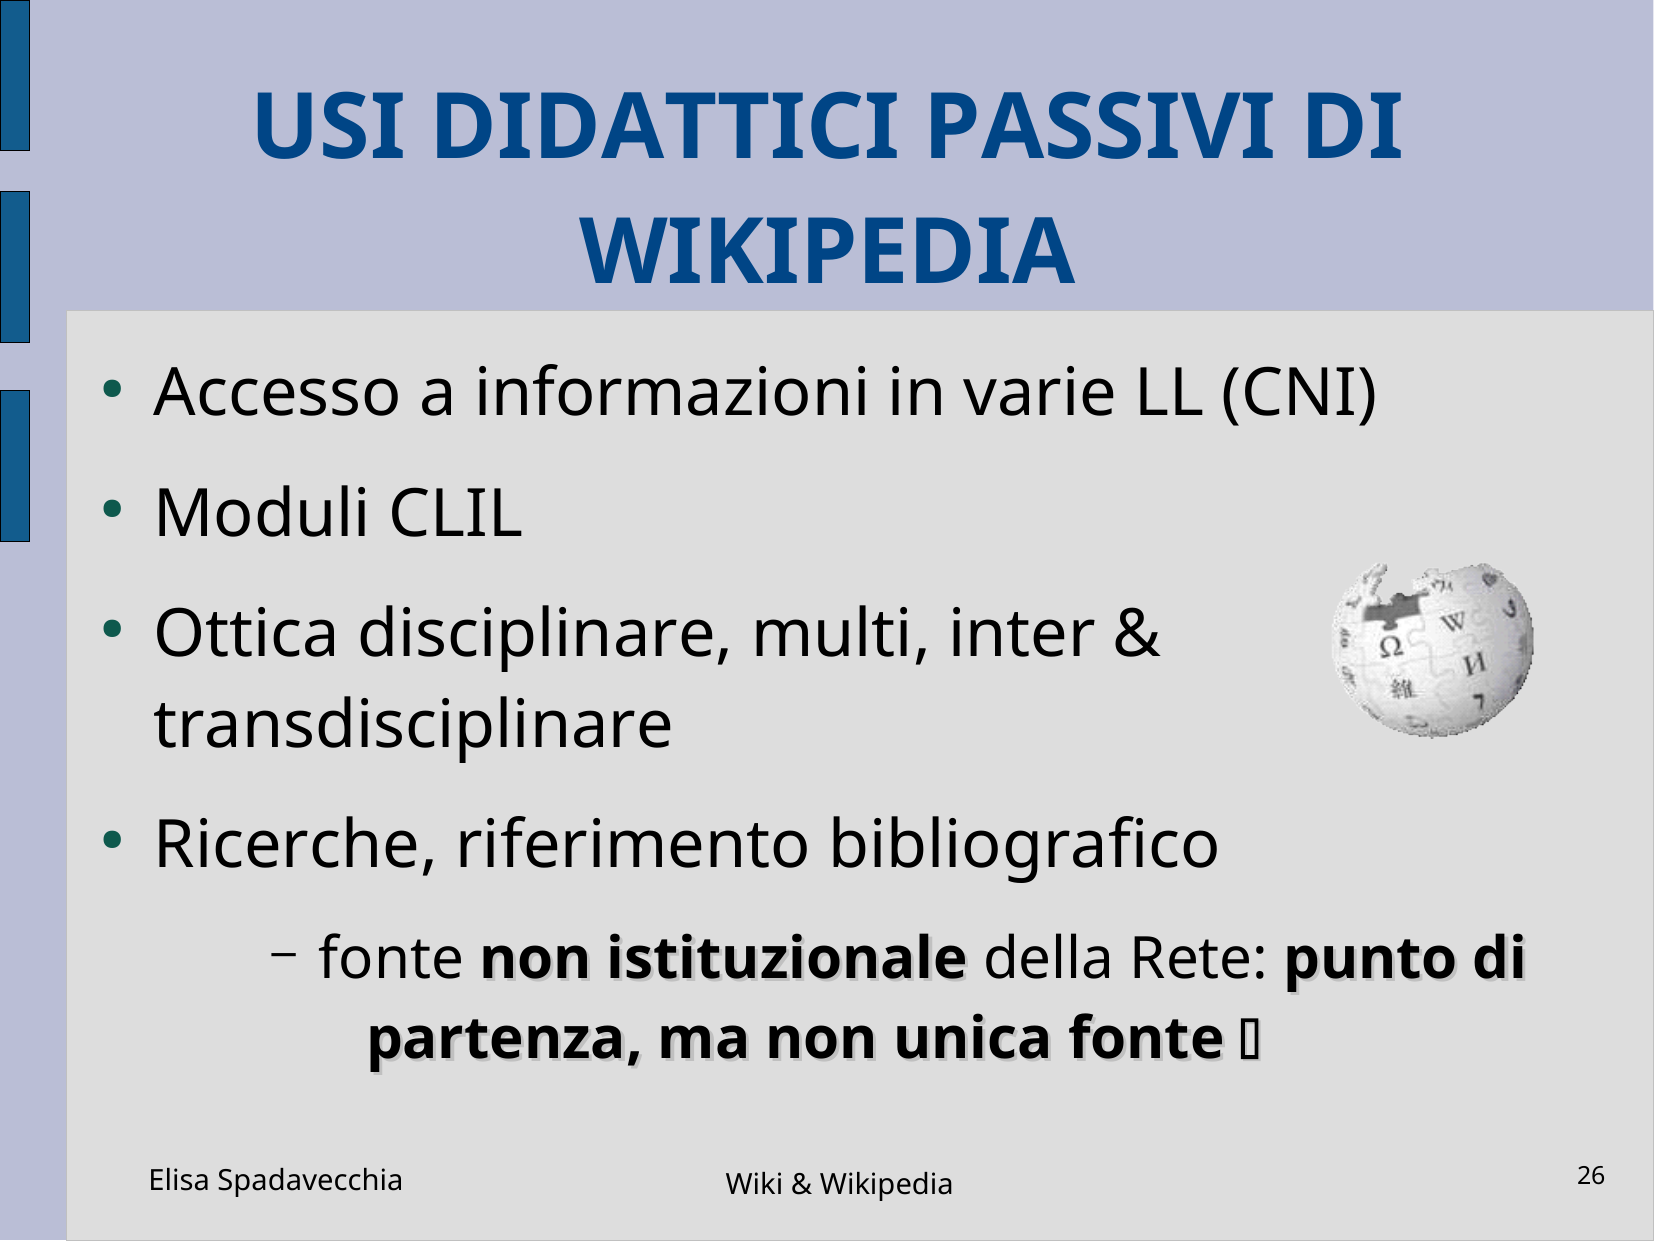

# USI DIDATTICI PASSIVI DI WIKIPEDIA
Accesso a informazioni in varie LL (CNI)
Moduli CLIL
Ottica disciplinare, multi, inter & transdisciplinare
Ricerche, riferimento bibliografico
fonte non istituzionale della Rete: punto di partenza, ma non unica fonte 
Elisa Spadavecchia
Wiki & Wikipedia